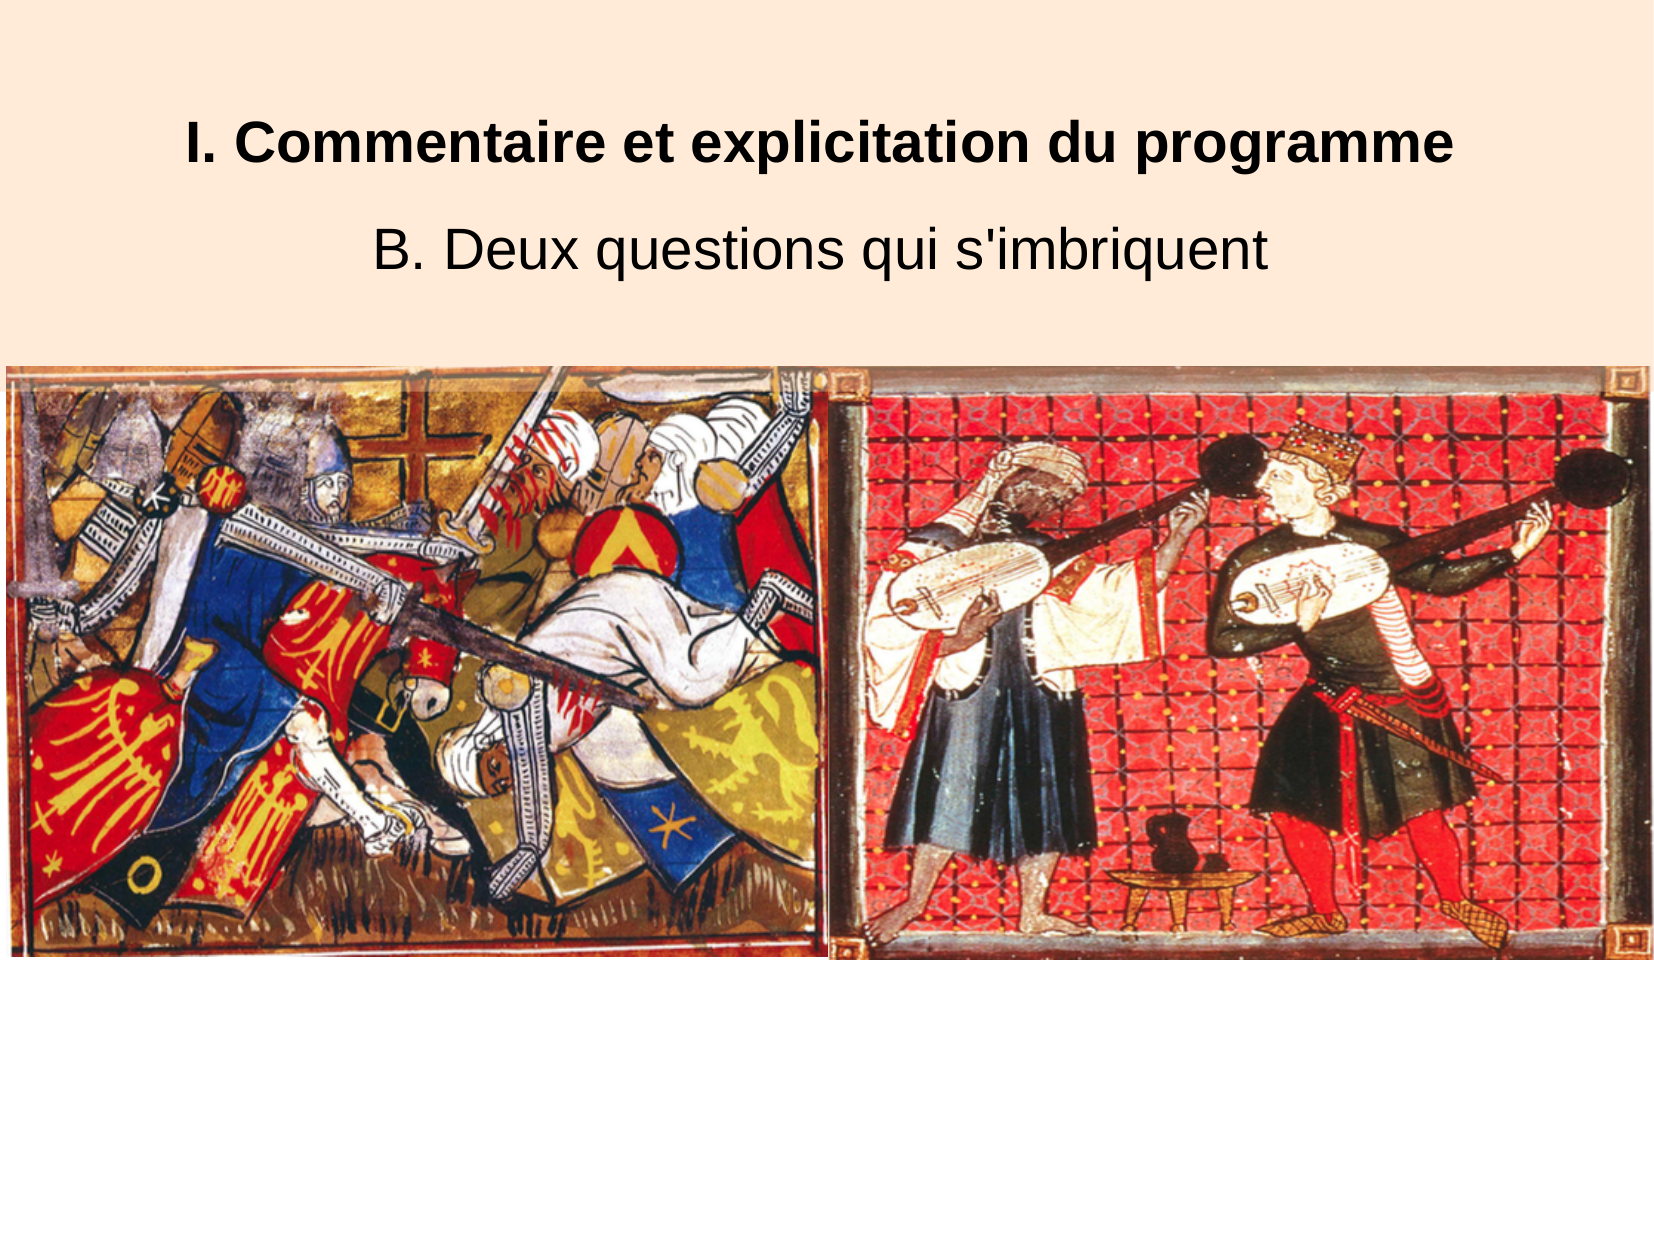

I. Commentaire et explicitation du programme
B. Deux questions qui s'imbriquent